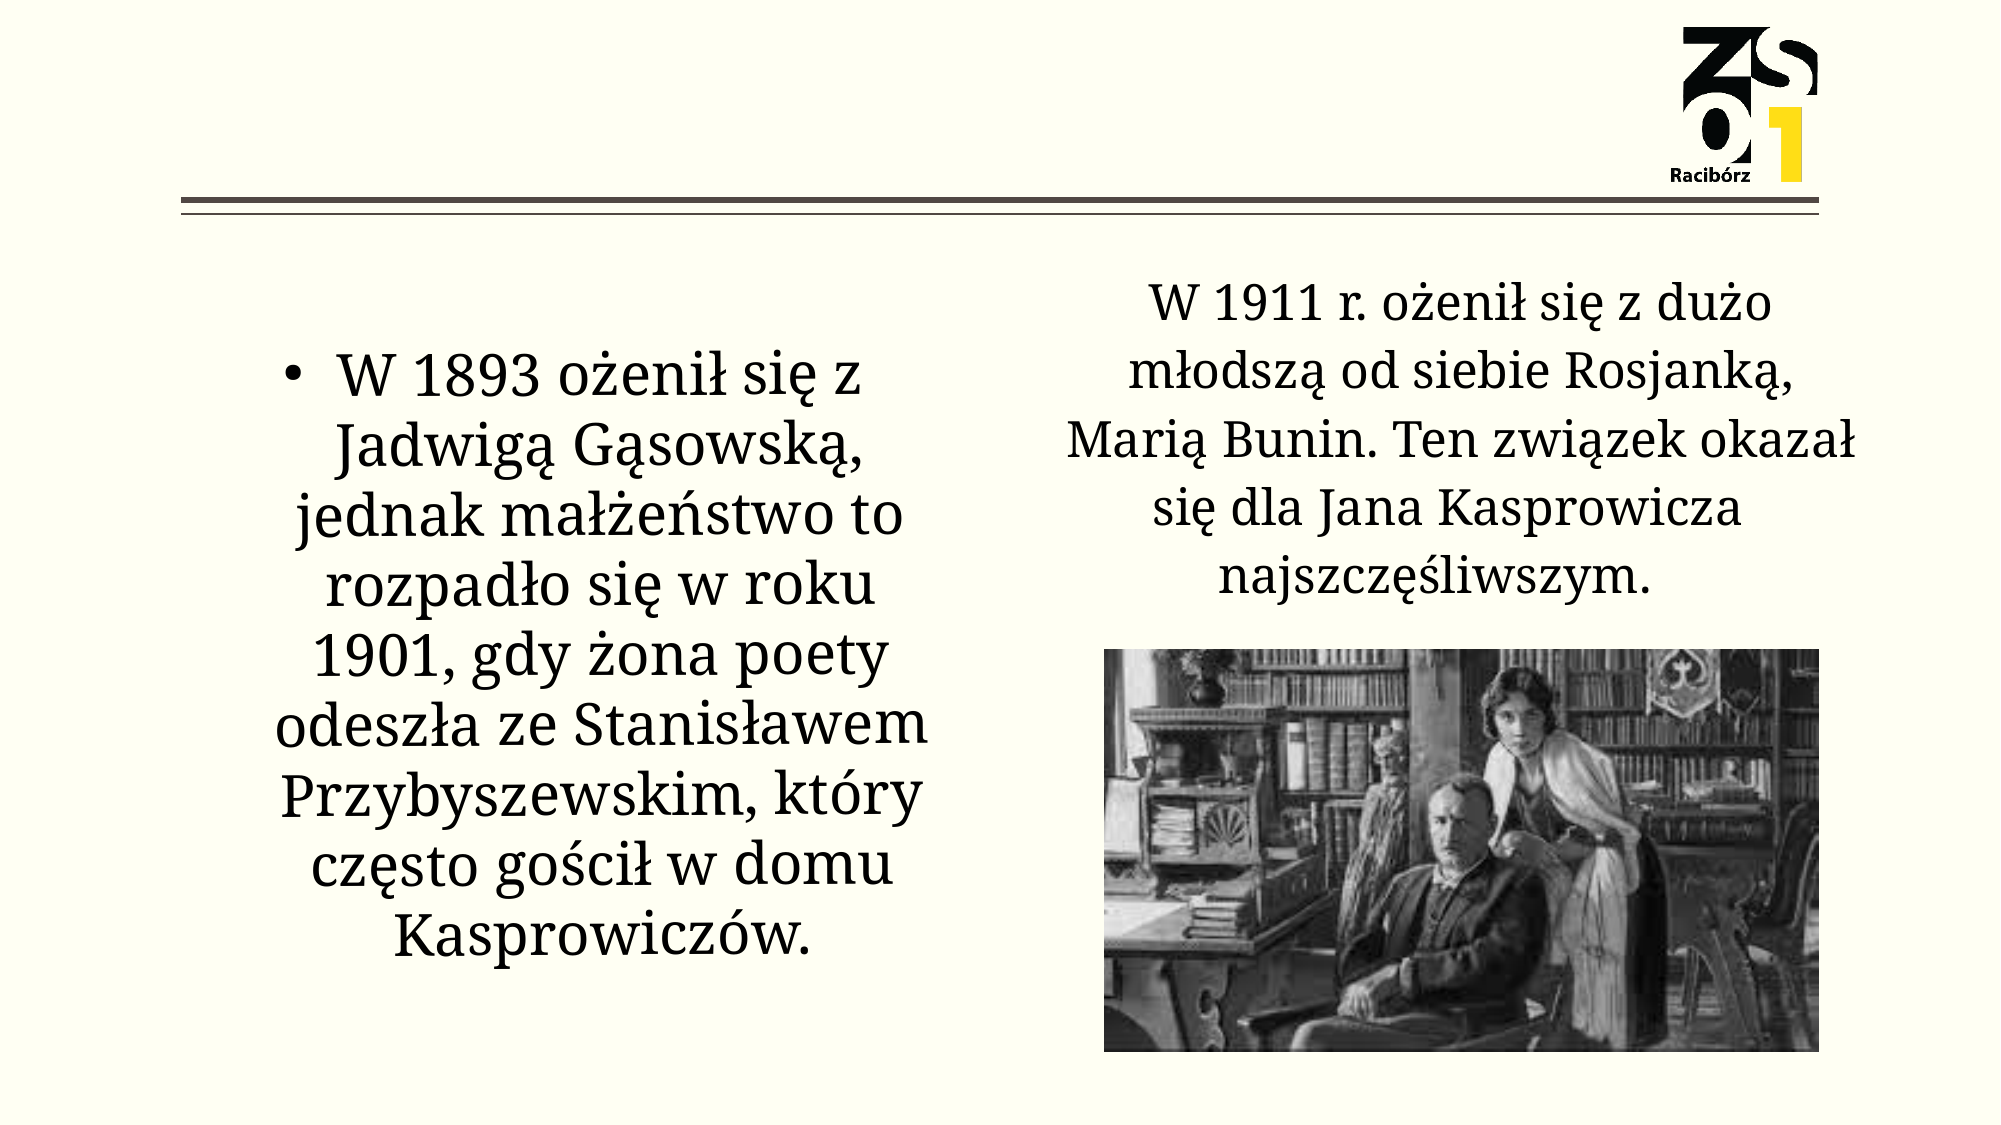

W 1911 r. ożenił się z dużo młodszą od siebie Rosjanką, Marią Bunin. Ten związek okazał się dla Jana Kasprowicza najszczęśliwszym.
# W 1893 ożenił się z Jadwigą Gąsowską, jednak małżeństwo to rozpadło się w roku 1901, gdy żona poety odeszła ze Stanisławem Przybyszewskim, który często gościł w domu Kasprowiczów.